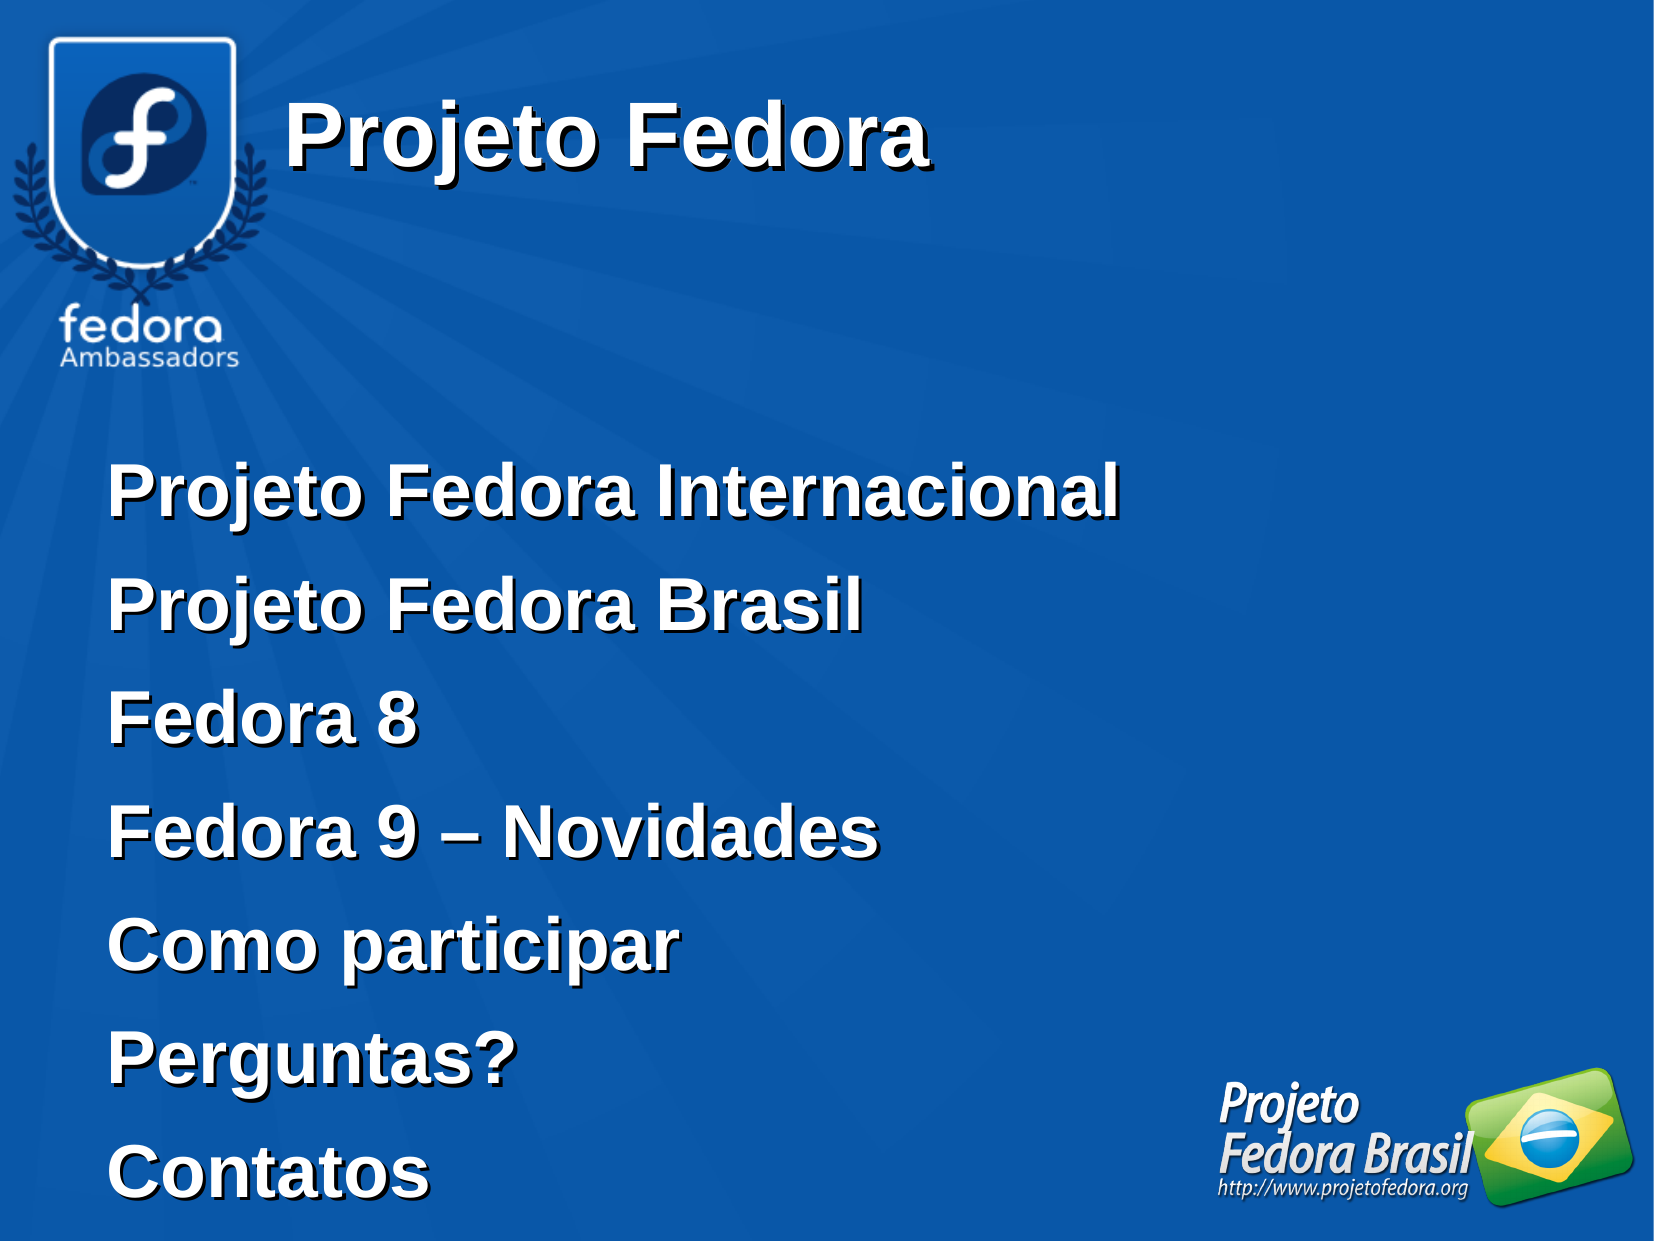

# Projeto Fedora
Projeto Fedora Internacional
Projeto Fedora Brasil
Fedora 8
Fedora 9 – Novidades
Como participar
Perguntas?
Contatos